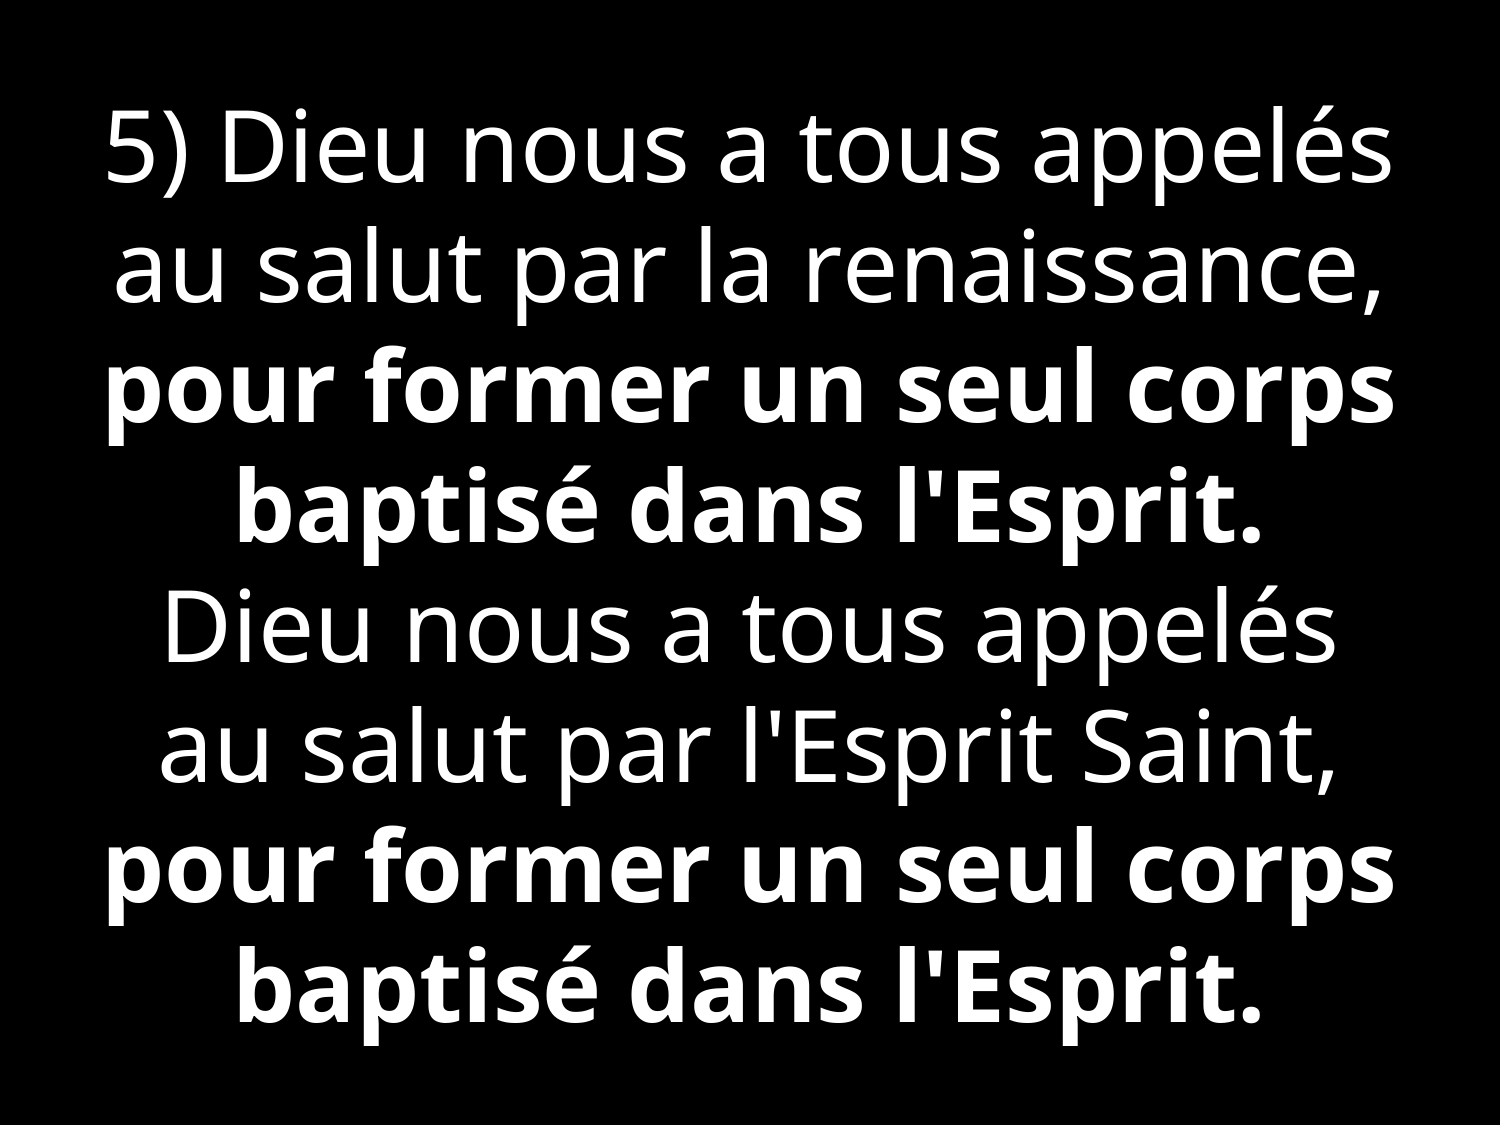

# 5) Dieu nous a tous appelés au salut par la renaissance, pour former un seul corps baptisé dans l'Esprit. Dieu nous a tous appelés au salut par l'Esprit Saint, pour former un seul corps baptisé dans l'Esprit.